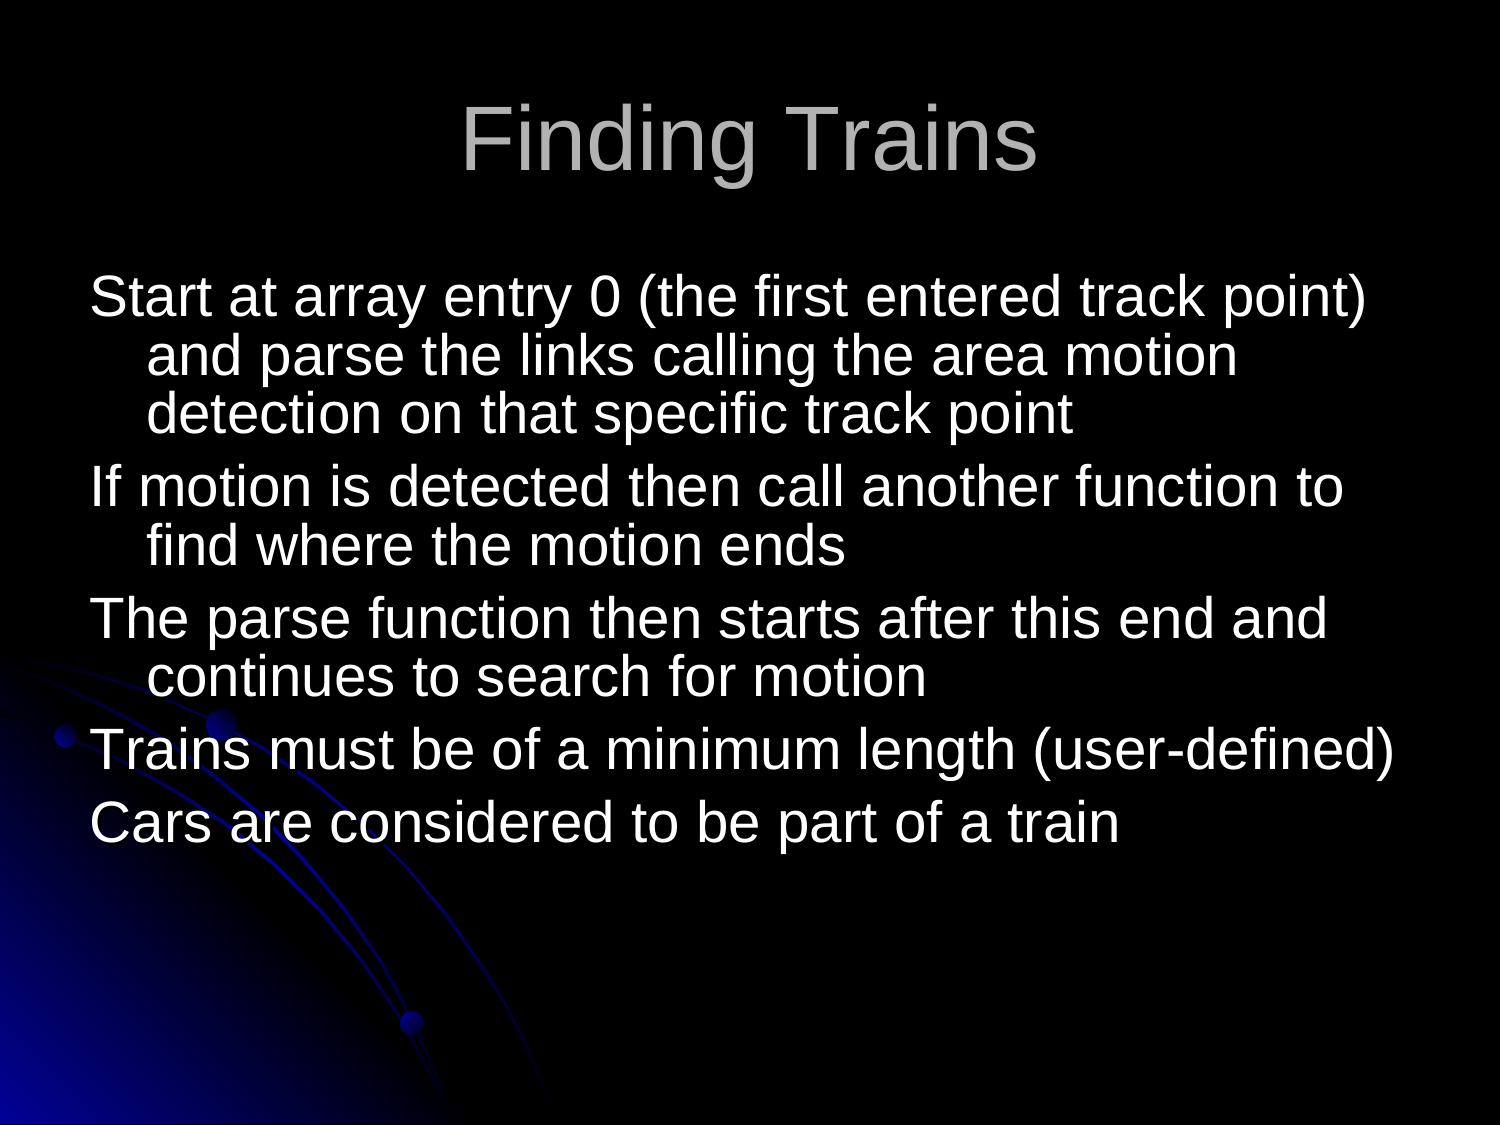

# Finding Trains
Start at array entry 0 (the first entered track point) and parse the links calling the area motion detection on that specific track point
If motion is detected then call another function to find where the motion ends
The parse function then starts after this end and continues to search for motion
Trains must be of a minimum length (user-defined)
Cars are considered to be part of a train